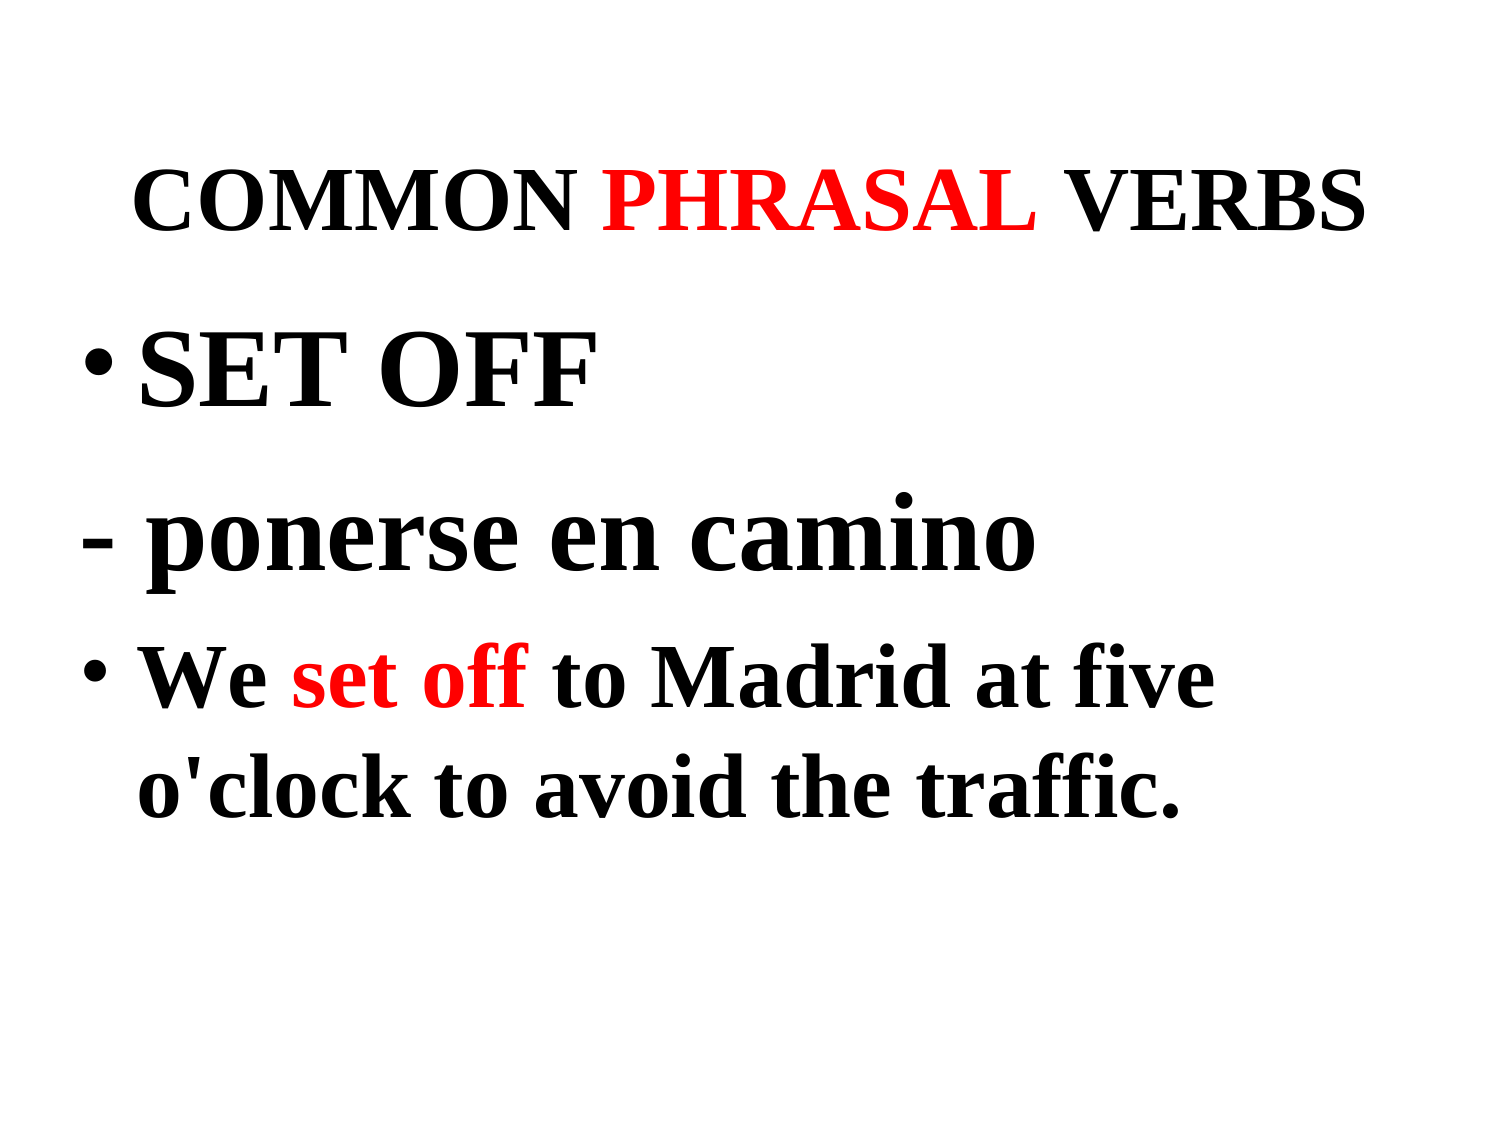

# COMMON PHRASAL VERBS
SET OFF
- ponerse en camino
We set off to Madrid at five o'clock to avoid the traffic.